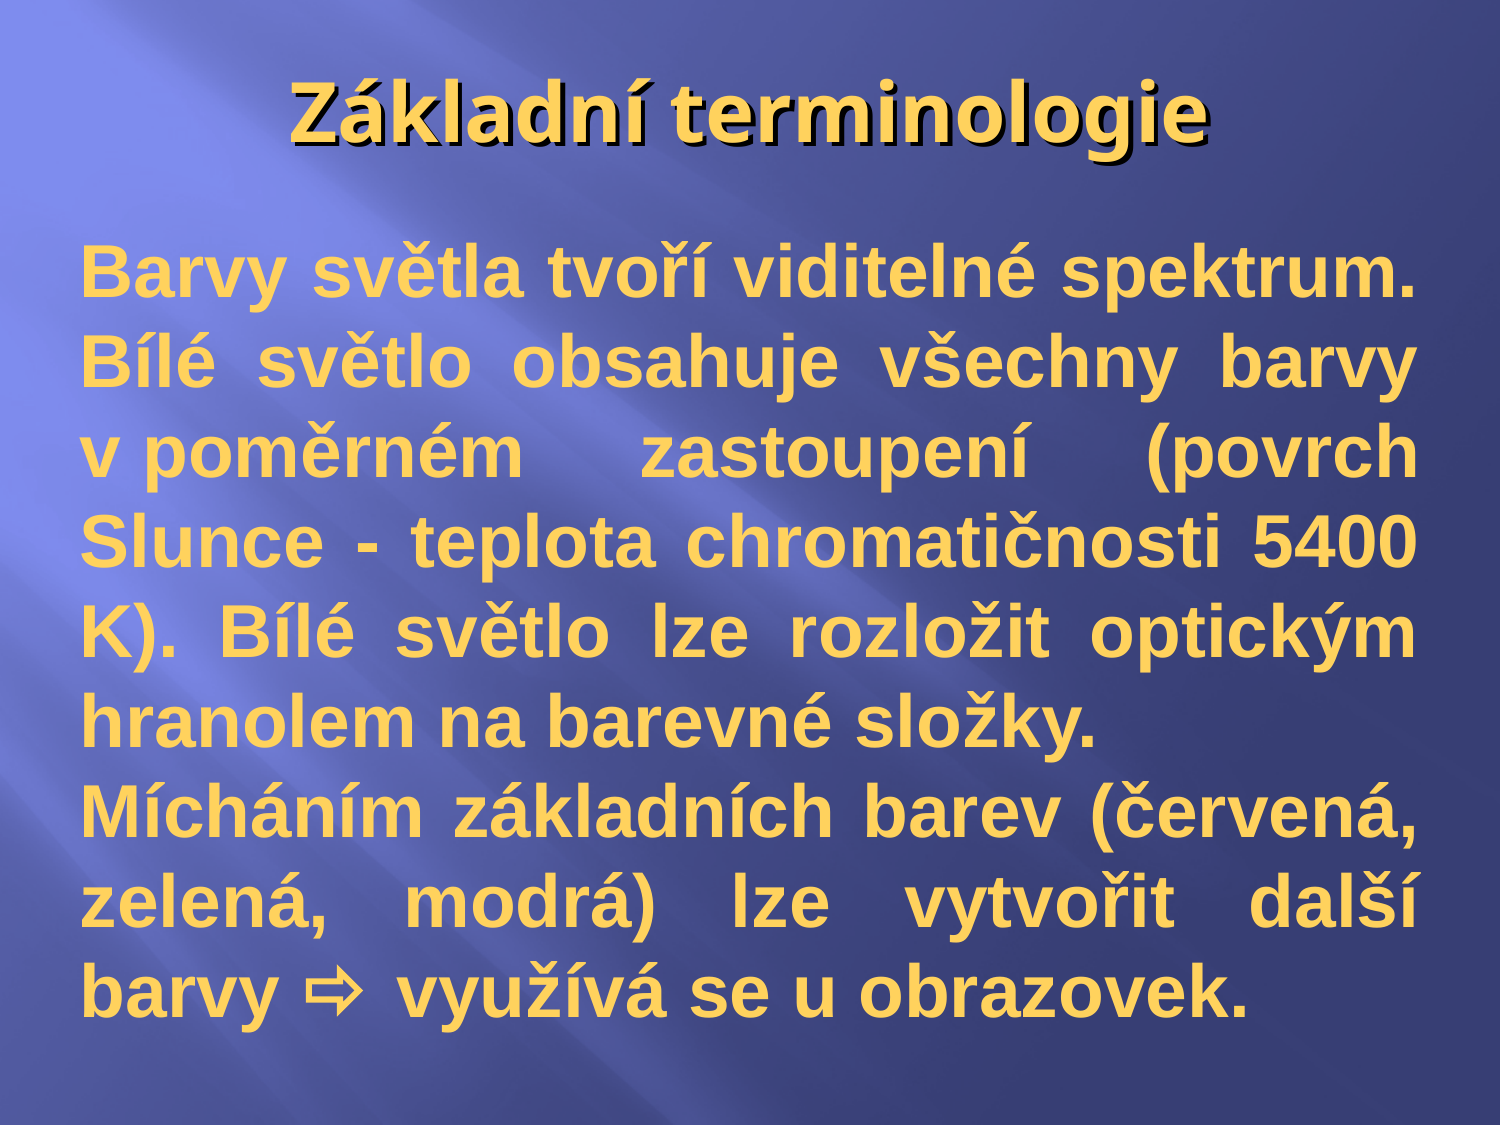

# Základní terminologie
Barvy světla tvoří viditelné spektrum. Bílé světlo obsahuje všechny barvy v poměrném zastoupení (povrch Slunce - teplota chromatičnosti 5400 K). Bílé světlo lze rozložit optickým hranolem na barevné složky.
Mícháním základních barev (červená, zelená, modrá) lze vytvořit další barvy  využívá se u obrazovek.